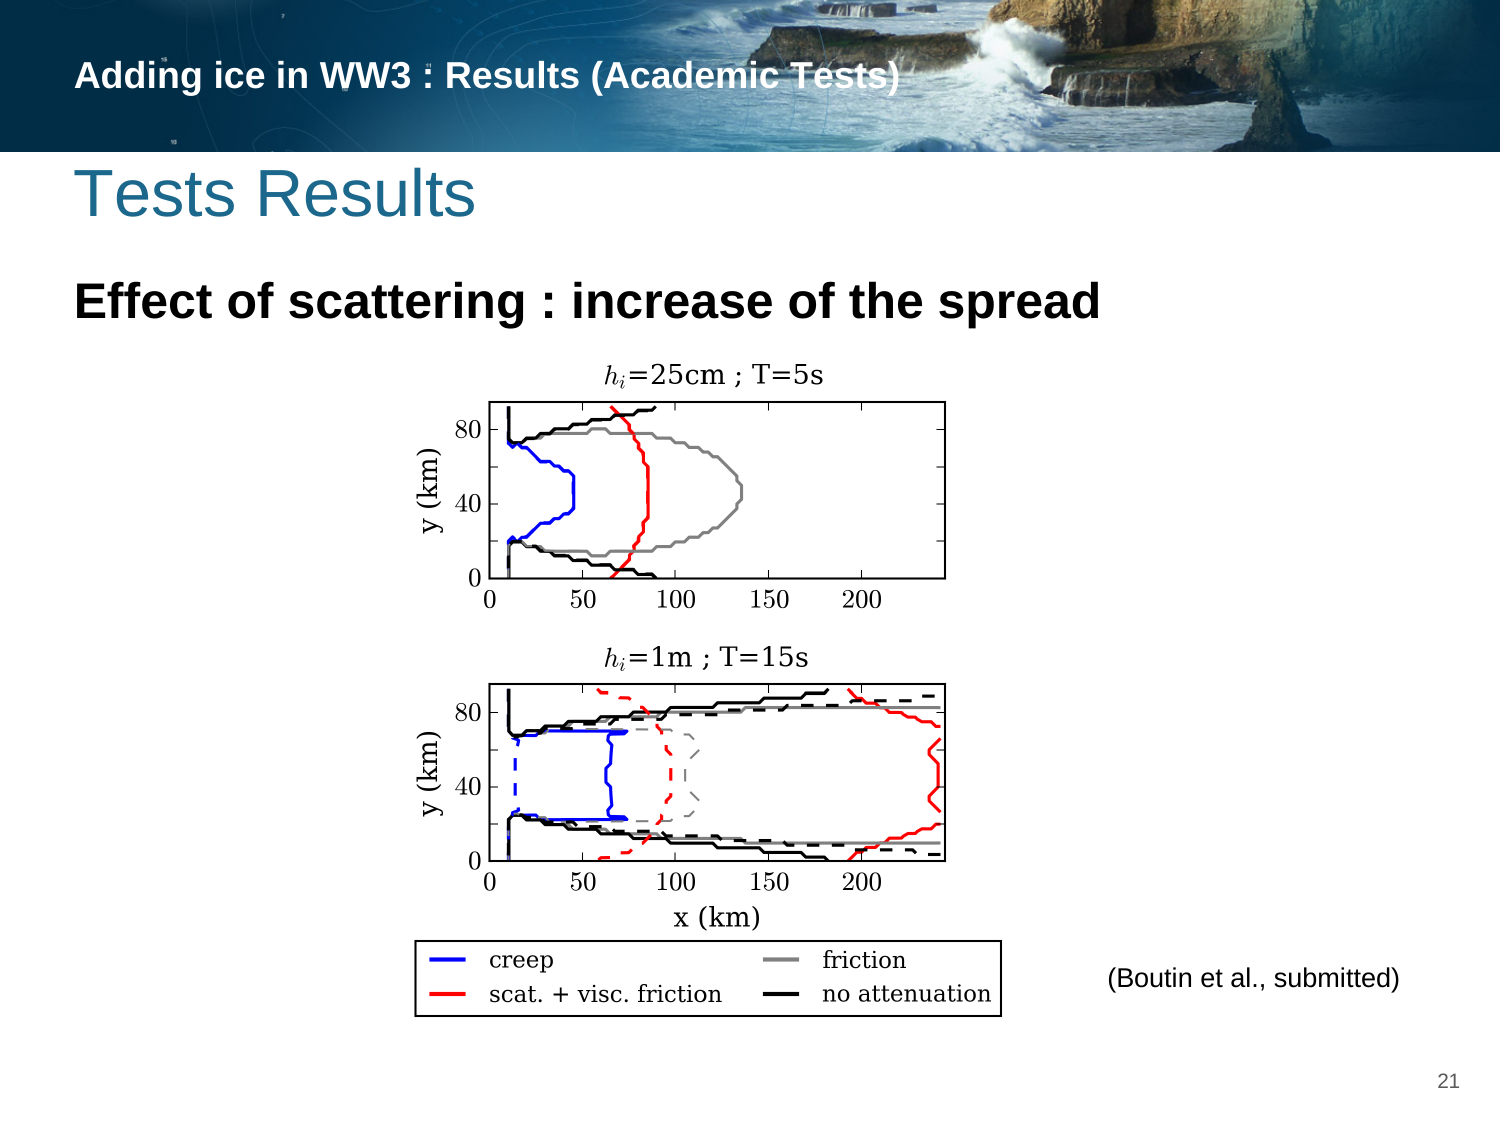

Adding ice in WW3 : Results (Academic Tests)
# Tests Results
Effect of scattering : increase of the spread
(Boutin et al., submitted)